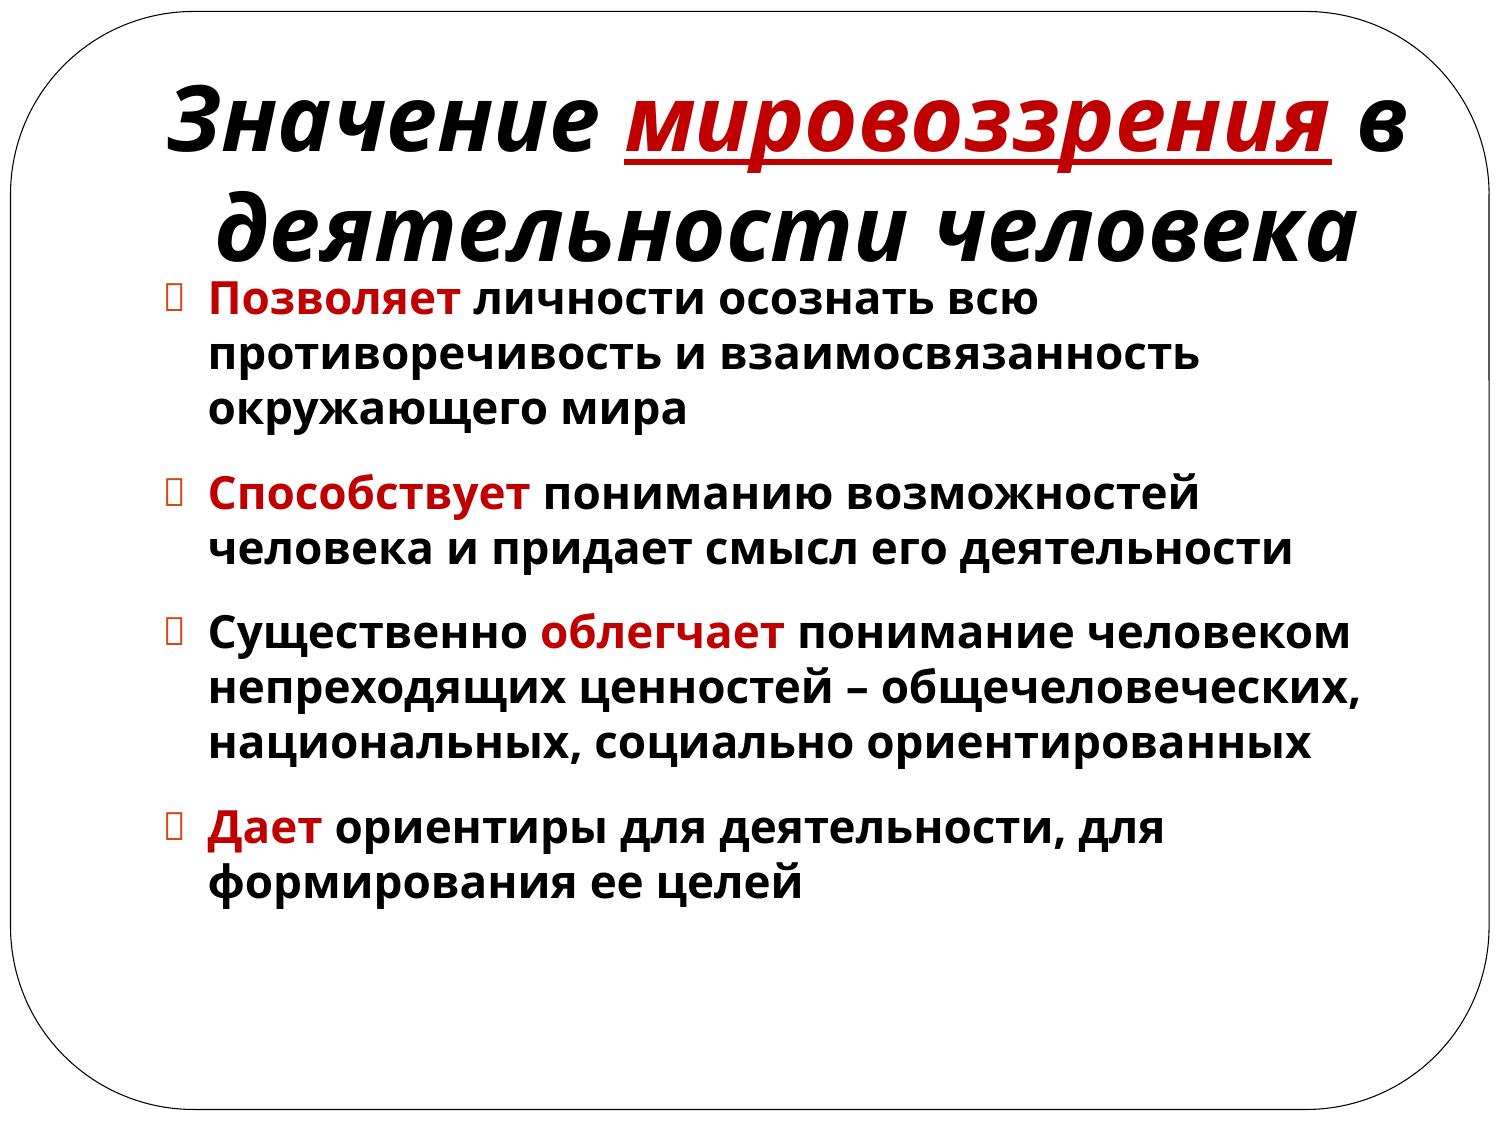

# Значение мировоззрения в деятельности человека
Позволяет личности осознать всю противоречивость и взаимосвязанность окружающего мира
Способствует пониманию возможностей человека и придает смысл его деятельности
Существенно облегчает понимание человеком непреходящих ценностей – общечеловеческих, национальных, социально ориентированных
Дает ориентиры для деятельности, для формирования ее целей